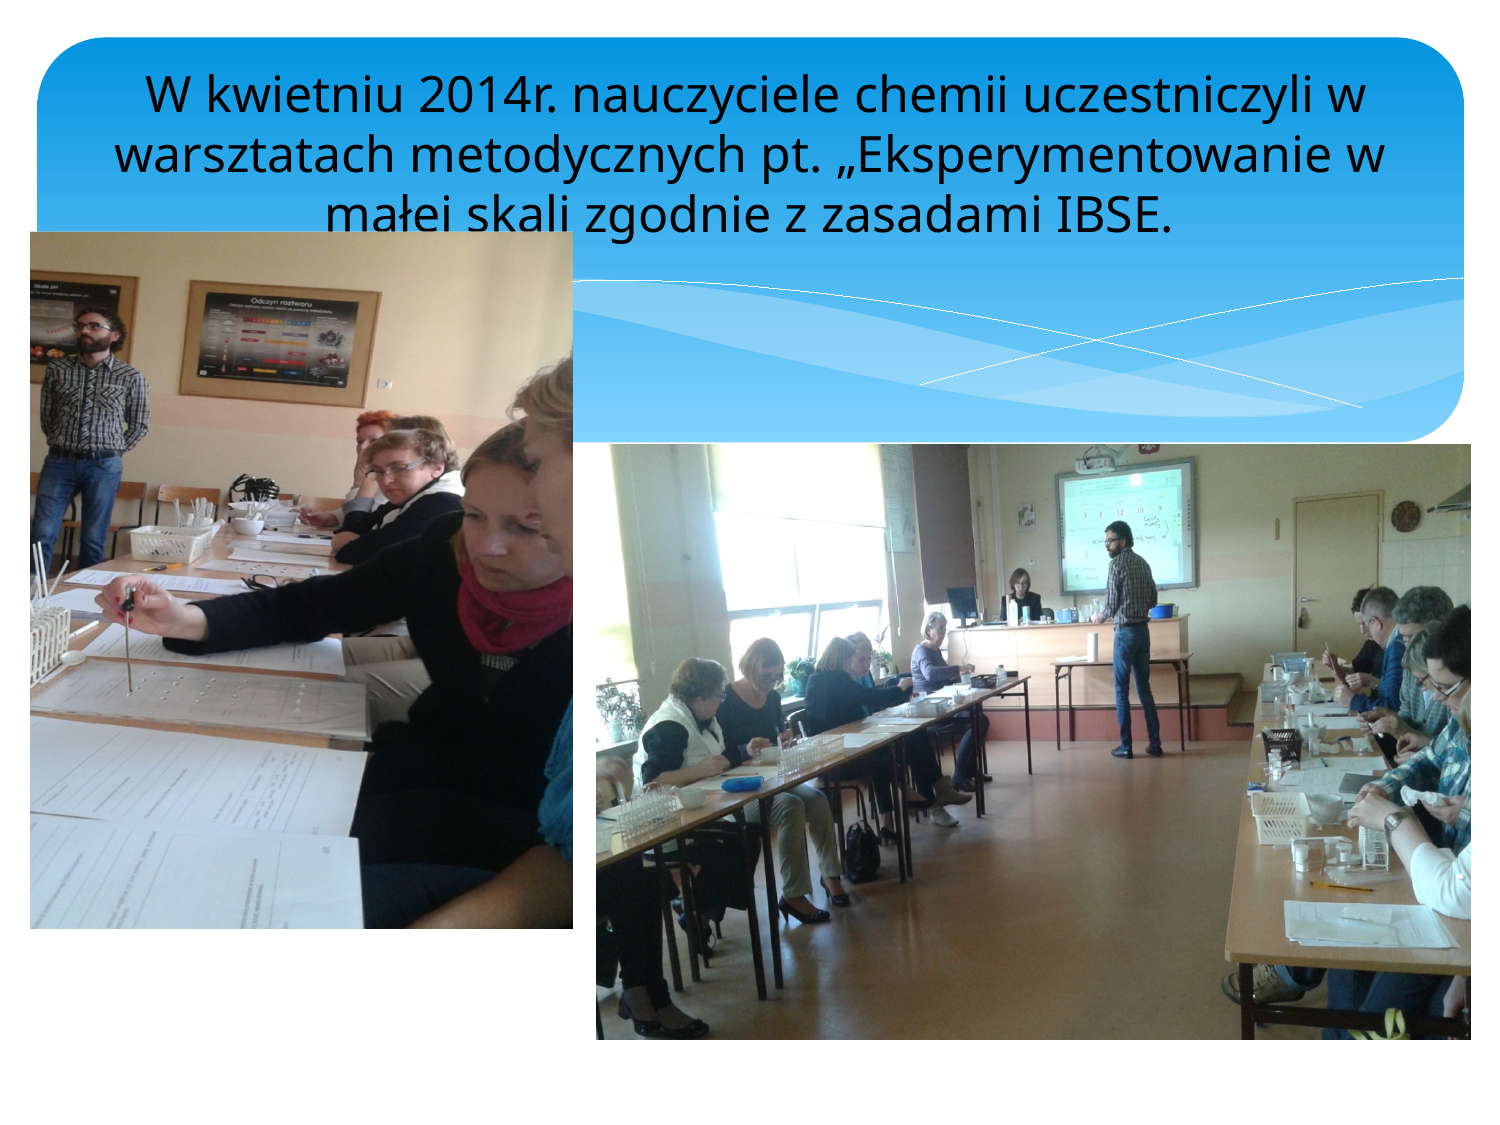

# W kwietniu 2014r. nauczyciele chemii uczestniczyli w warsztatach metodycznych pt. „Eksperymentowanie w małej skali zgodnie z zasadami IBSE.